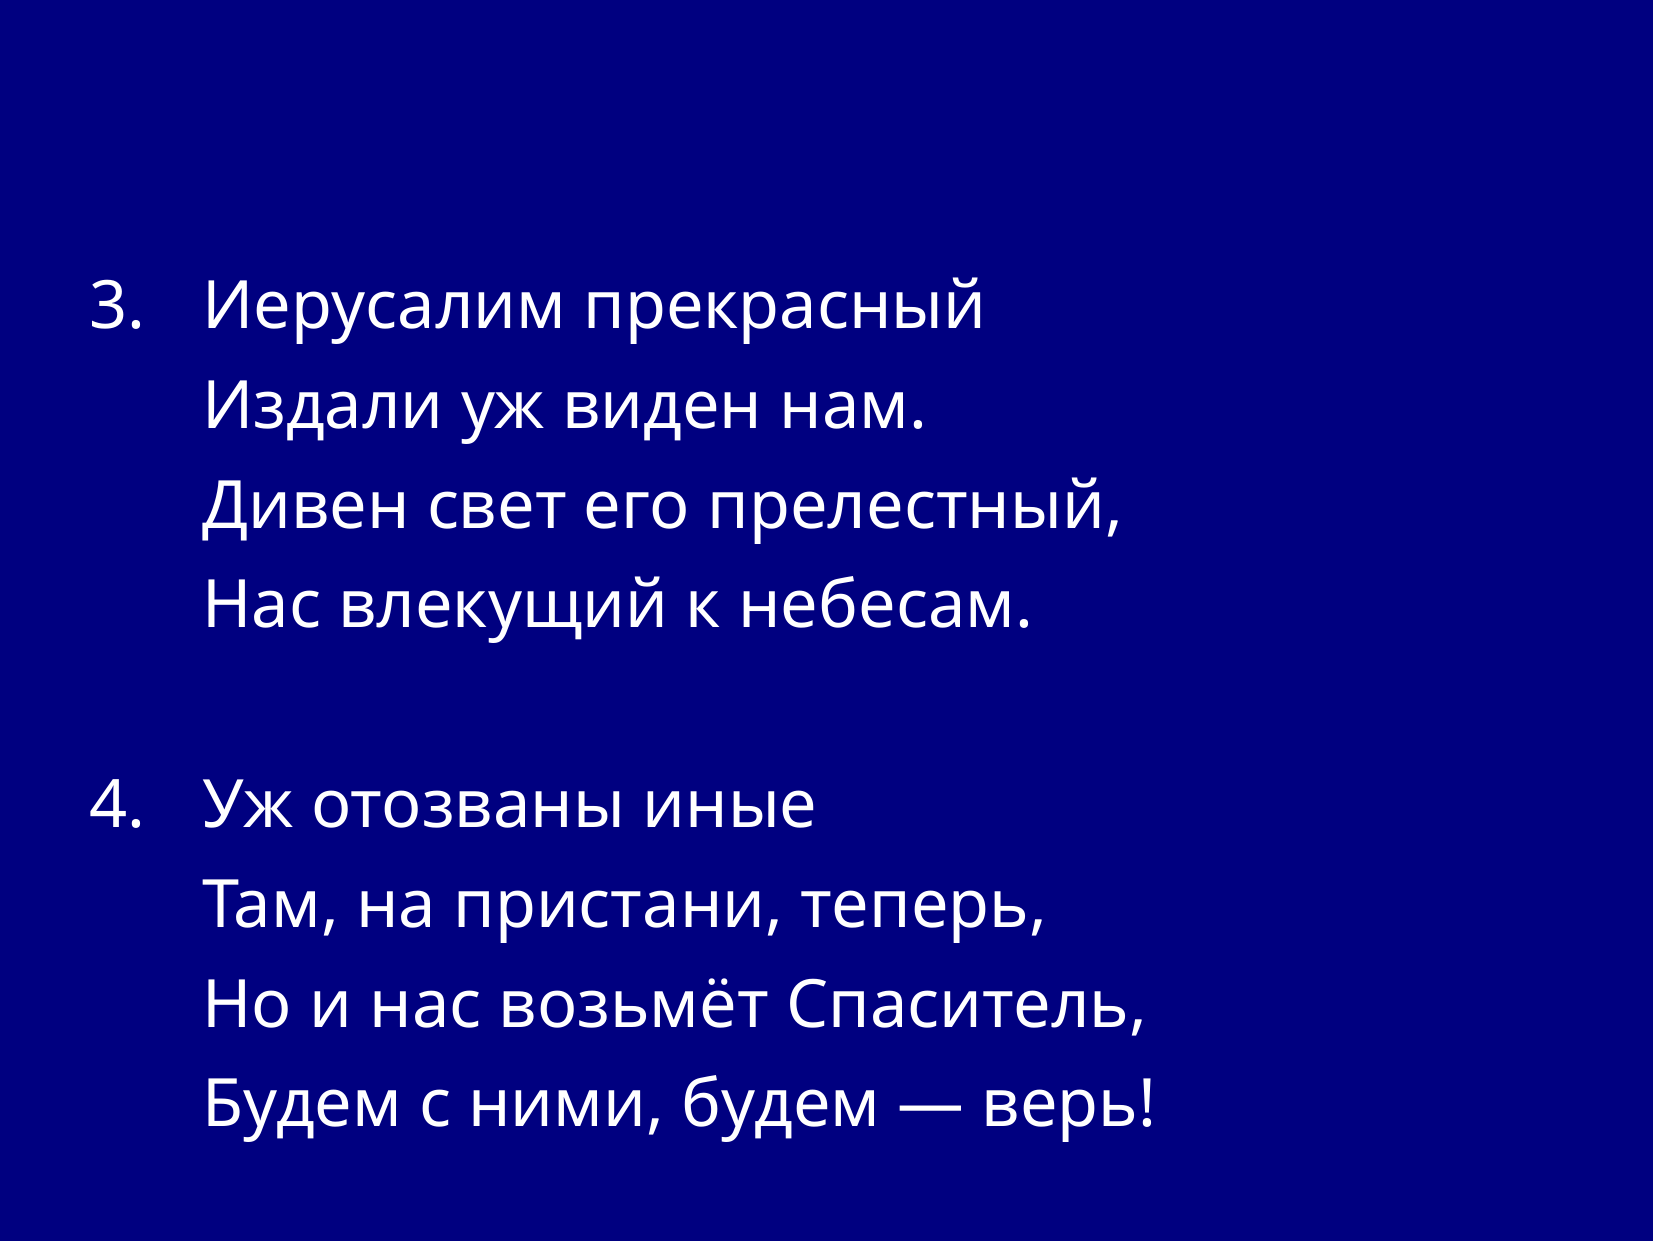

3.	Иерусалим прекрасный
	Издали уж виден нам.
	Дивен свет его прелестный,
	Нас влекущий к небесам.
4.	Уж отозваны иные
	Там, на пристани, теперь,
	Но и нас возьмёт Спаситель,
	Будем с ними, будем — верь!